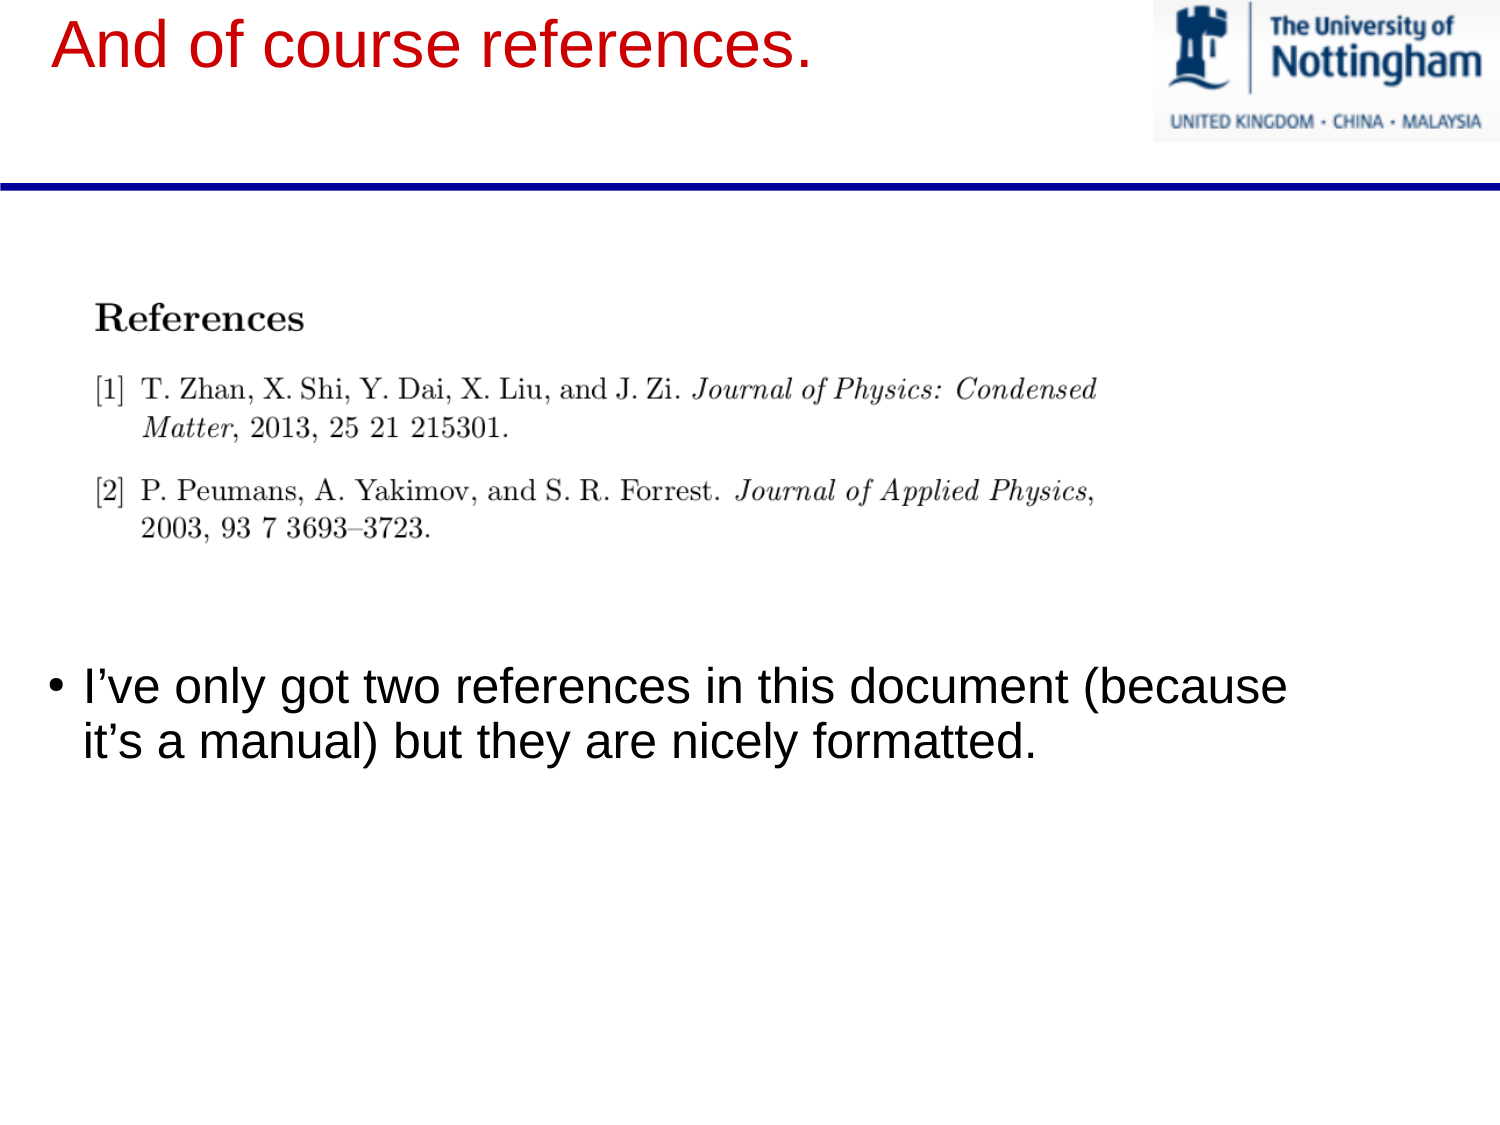

And of course references.
I’ve only got two references in this document (because it’s a manual) but they are nicely formatted.